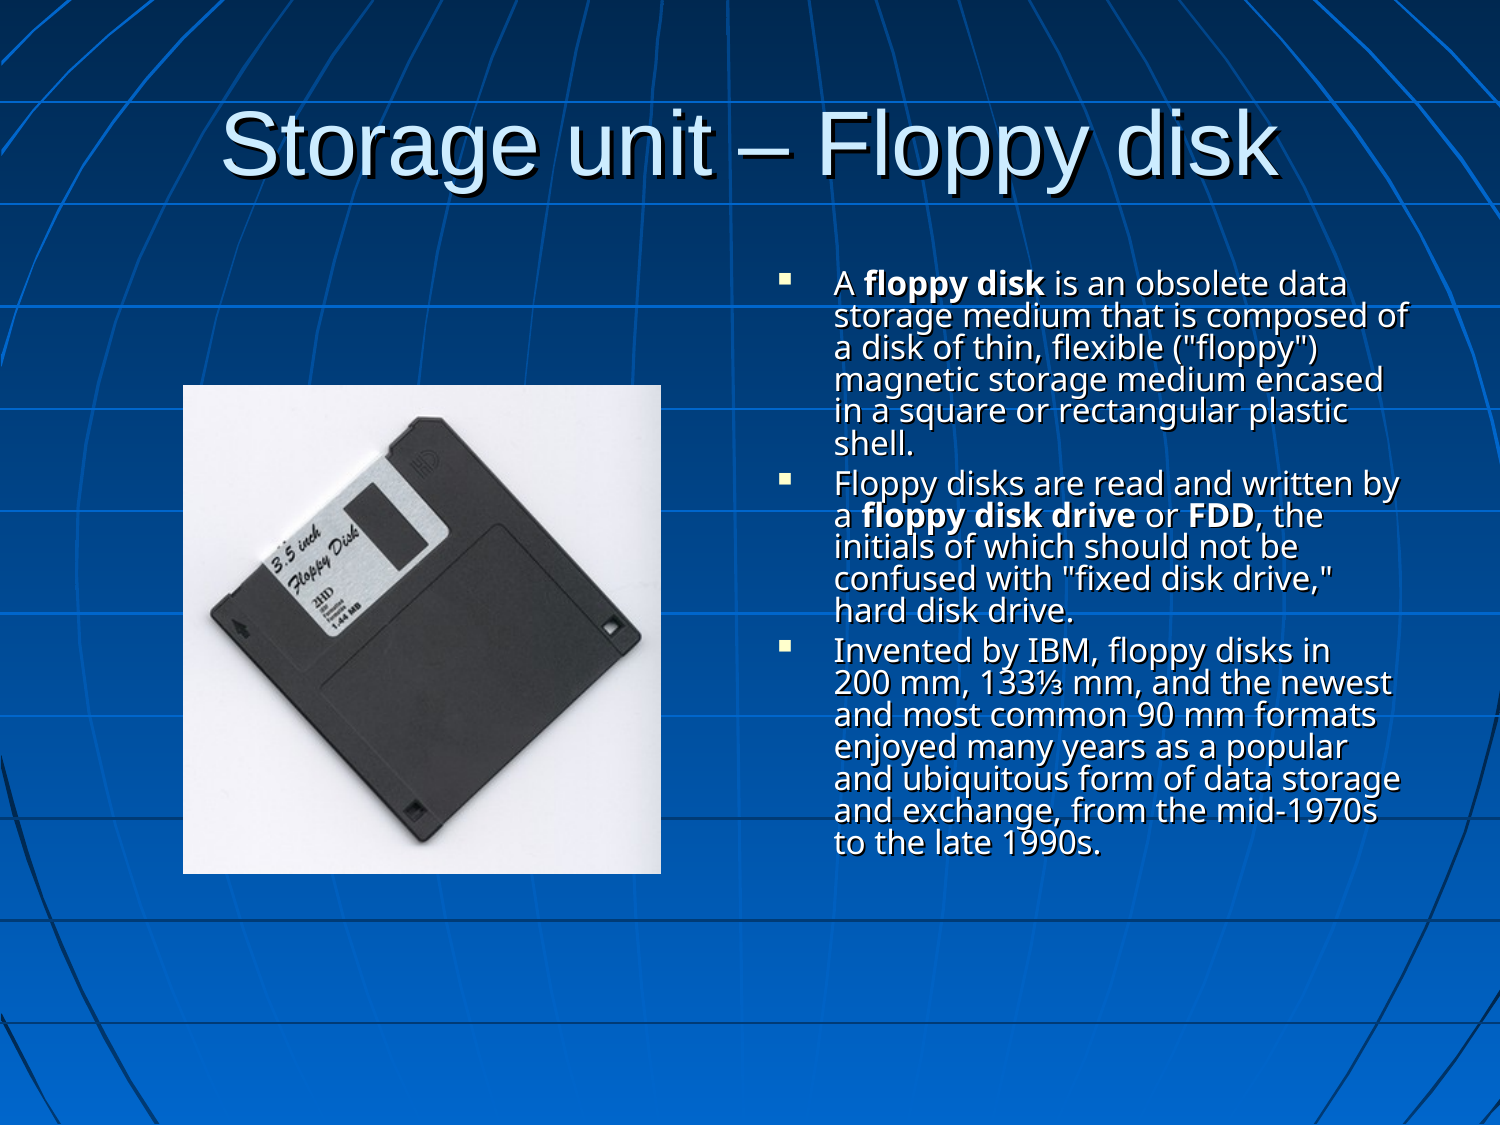

# Storage unit – Floppy disk
A floppy disk is an obsolete data storage medium that is composed of a disk of thin, flexible ("floppy") magnetic storage medium encased in a square or rectangular plastic shell.
Floppy disks are read and written by a floppy disk drive or FDD, the initials of which should not be confused with "fixed disk drive," hard disk drive.
Invented by IBM, floppy disks in 200 mm, 133⅓ mm, and the newest and most common 90 mm formats enjoyed many years as a popular and ubiquitous form of data storage and exchange, from the mid-1970s to the late 1990s.